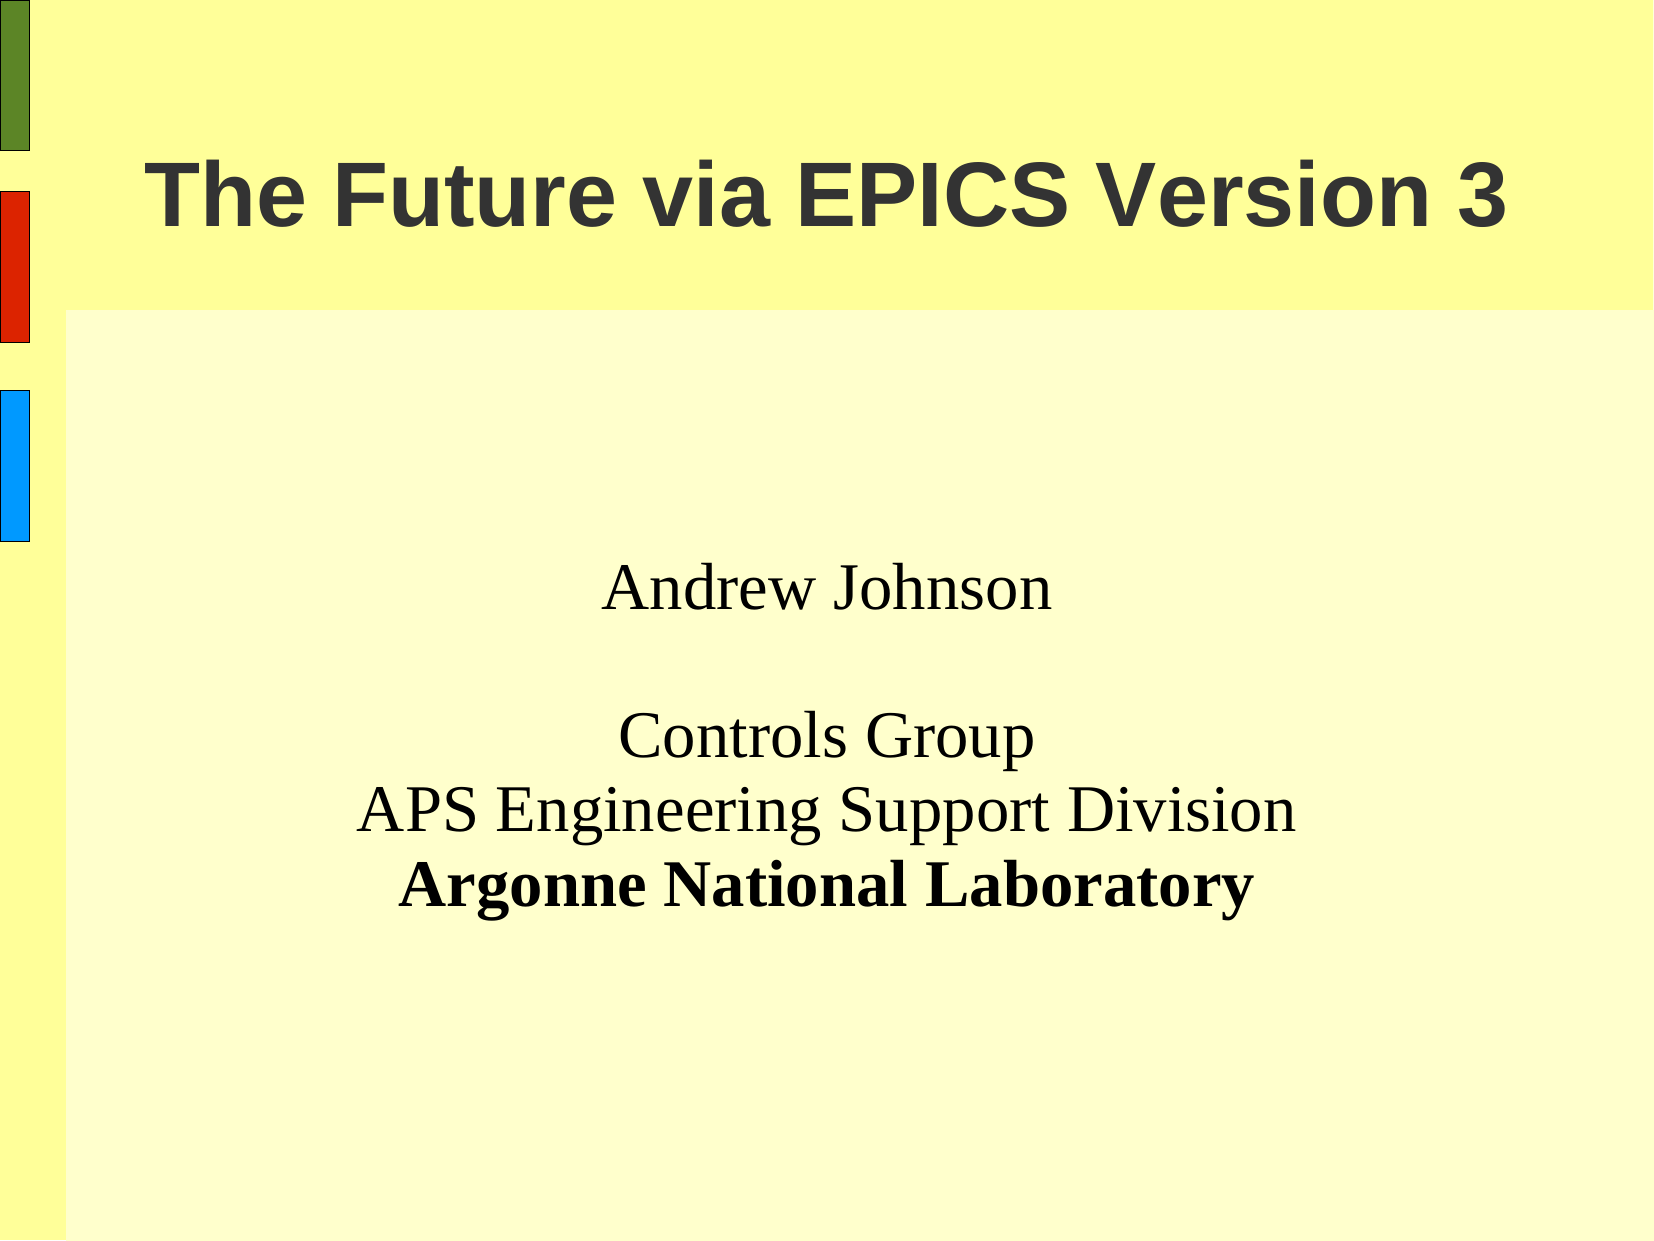

# The Future via EPICS Version 3
Andrew Johnson
Controls Group
APS Engineering Support Division
Argonne National Laboratory